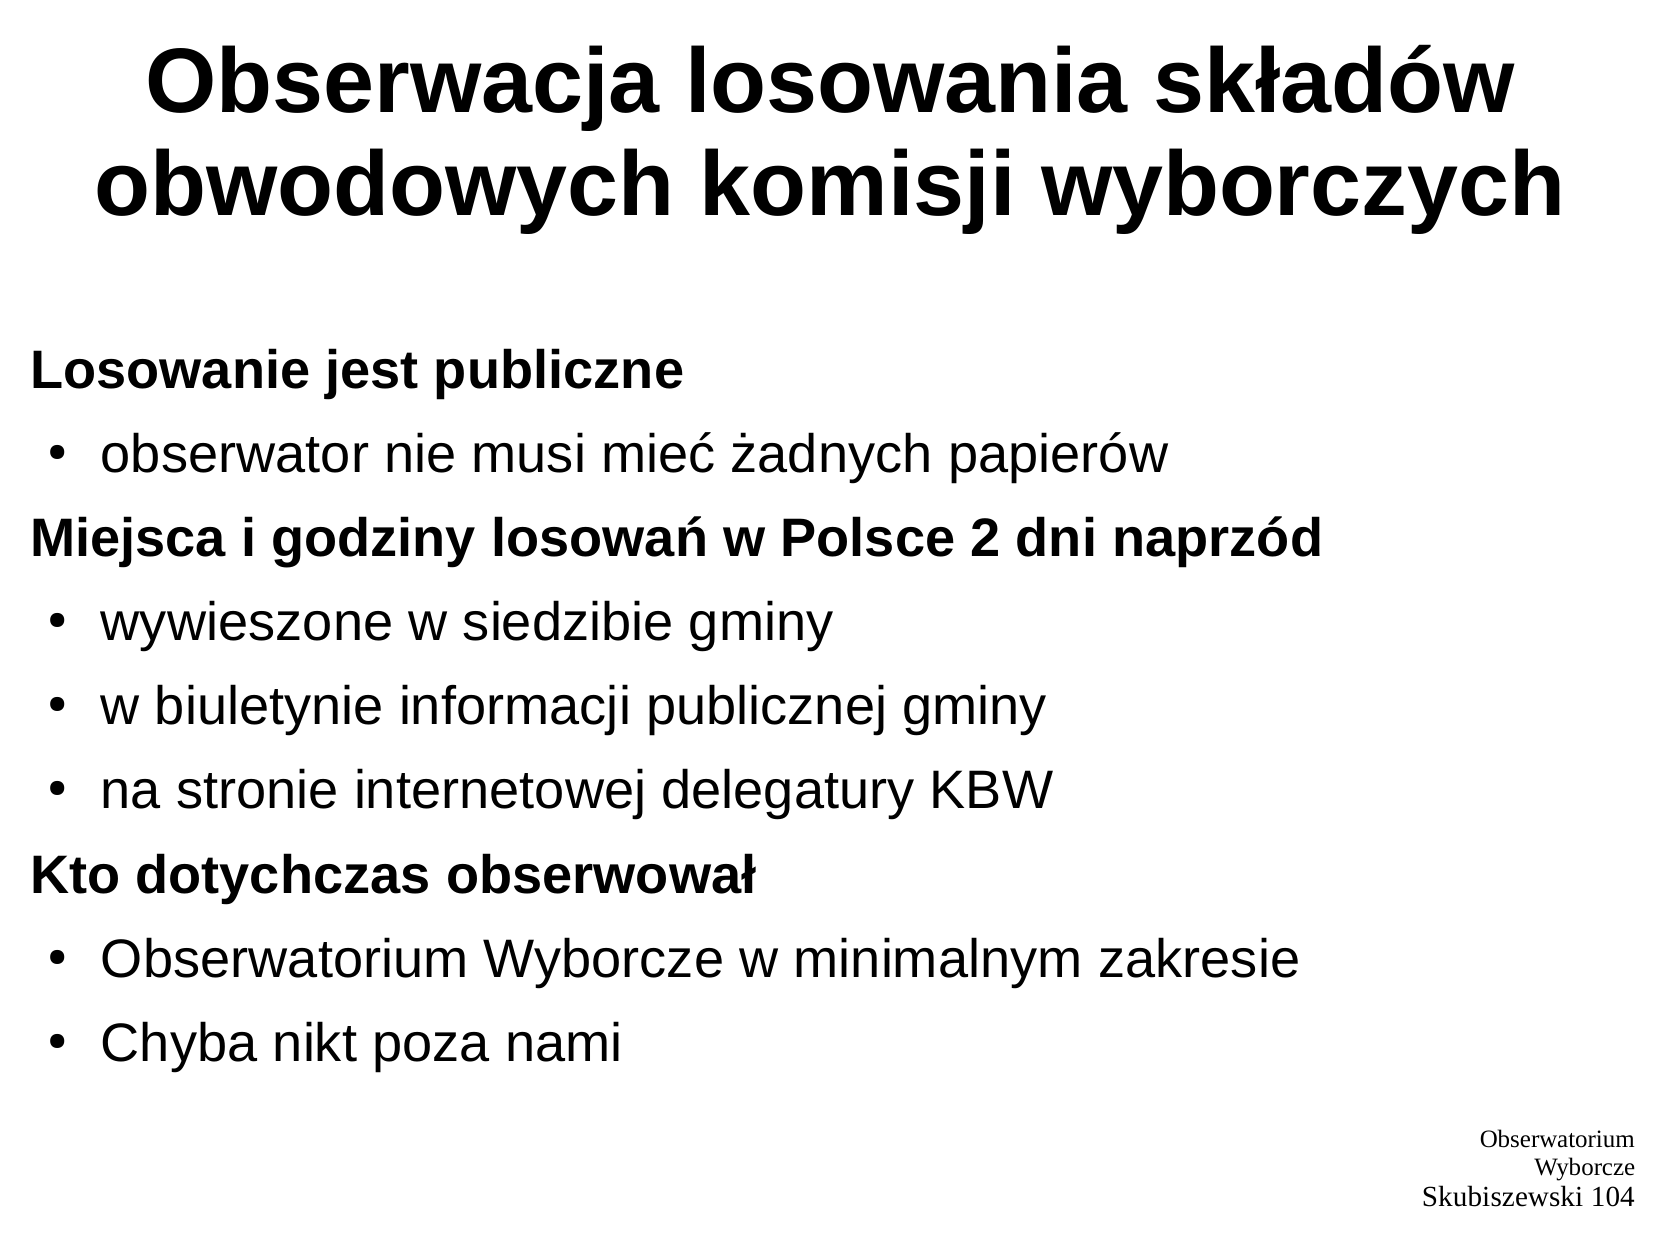

# Obserwacja losowania składów obwodowych komisji wyborczych
Losowanie jest publiczne
obserwator nie musi mieć żadnych papierów
Miejsca i godziny losowań w Polsce 2 dni naprzód
wywieszone w siedzibie gminy
w biuletynie informacji publicznej gminy
na stronie internetowej delegatury KBW
Kto dotychczas obserwował
Obserwatorium Wyborcze w minimalnym zakresie
Chyba nikt poza nami
104